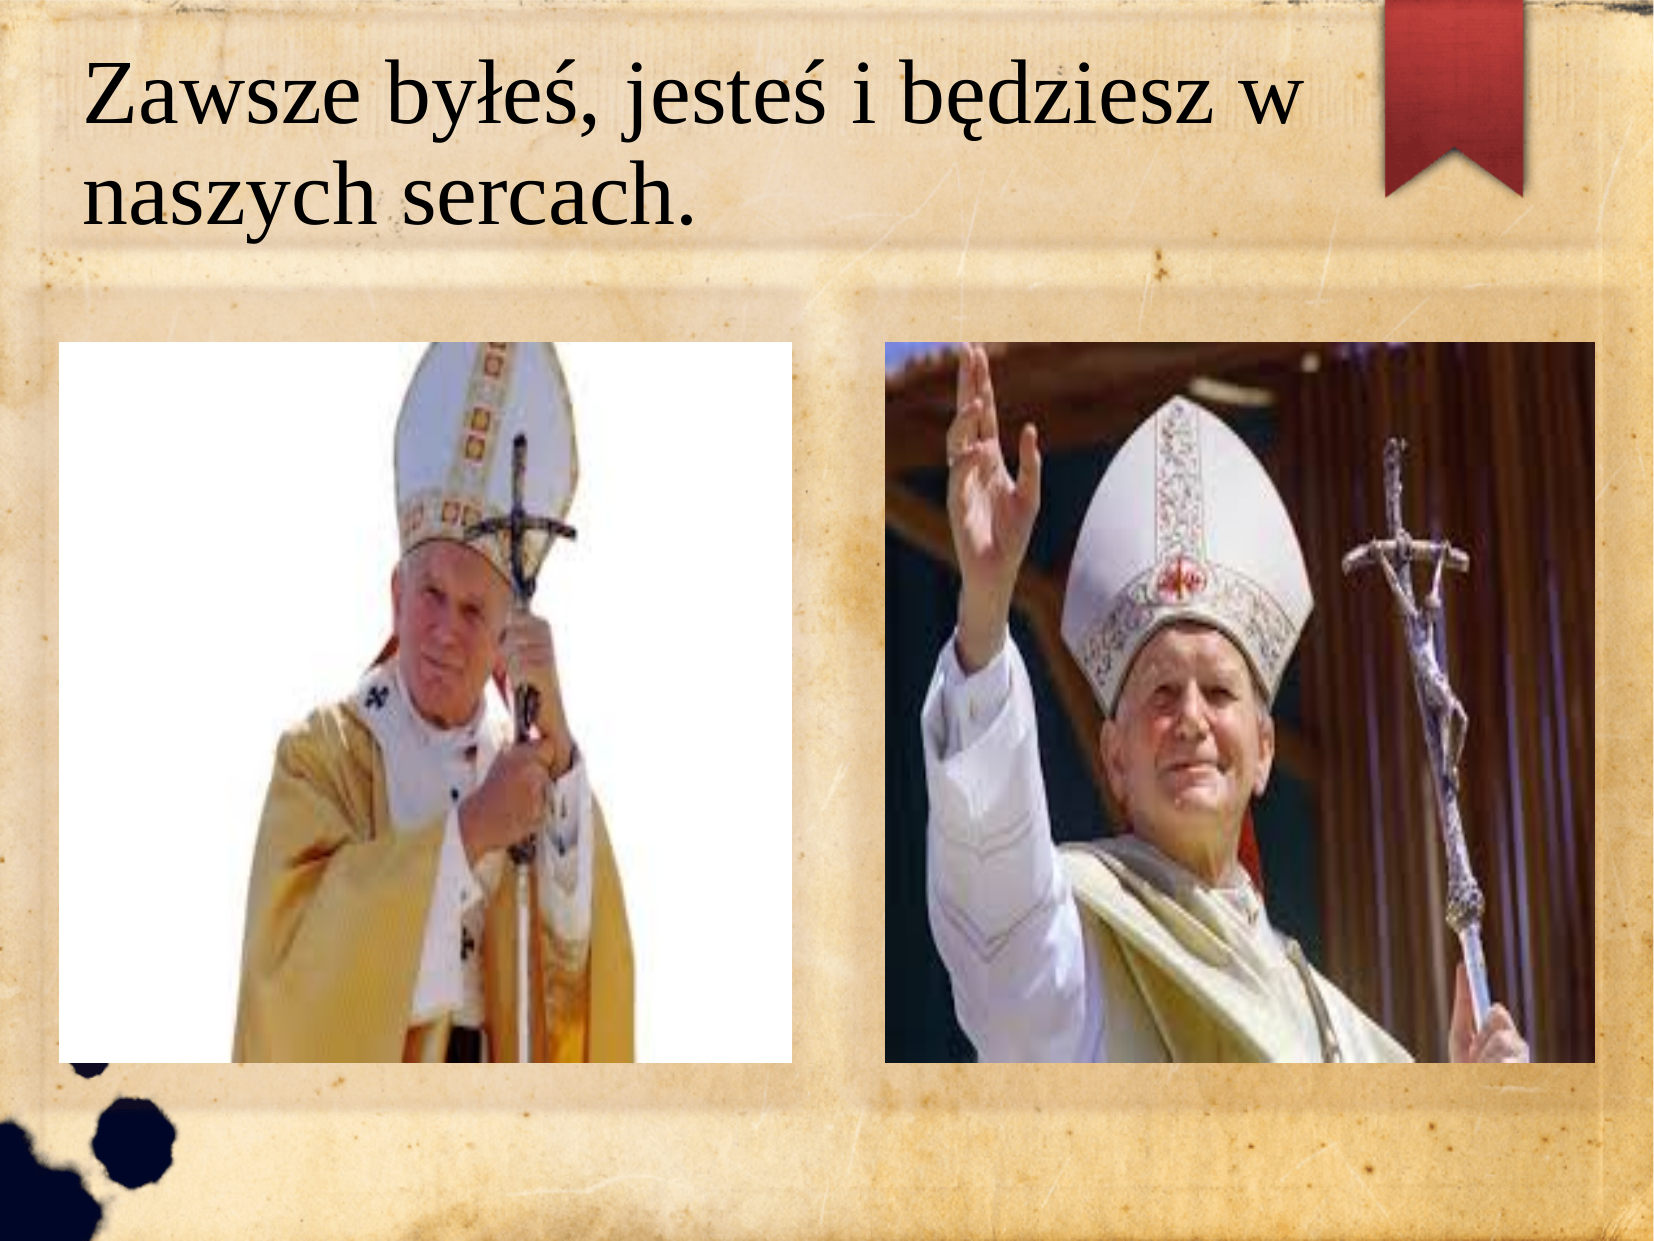

# Zawsze byłeś, jesteś i będziesz w naszych sercach.